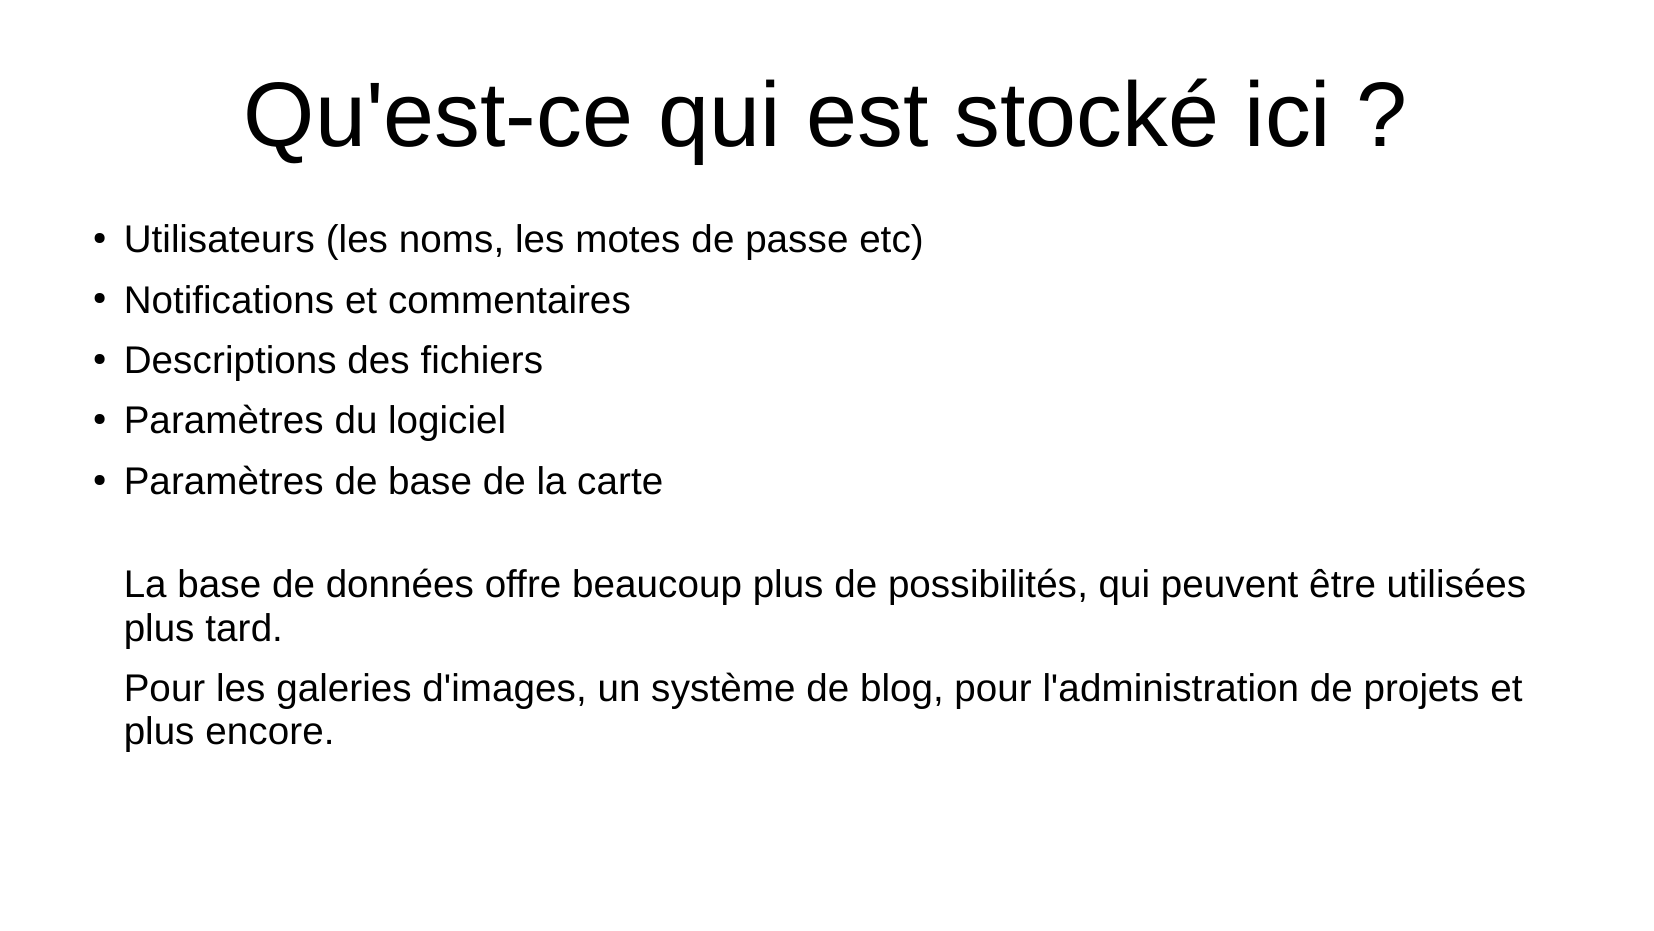

# Qu'est-ce qui est stocké ici ?
Utilisateurs (les noms, les motes de passe etc)
Notifications et commentaires
Descriptions des fichiers
Paramètres du logiciel
Paramètres de base de la carte
La base de données offre beaucoup plus de possibilités, qui peuvent être utilisées plus tard.
Pour les galeries d'images, un système de blog, pour l'administration de projets et plus encore.